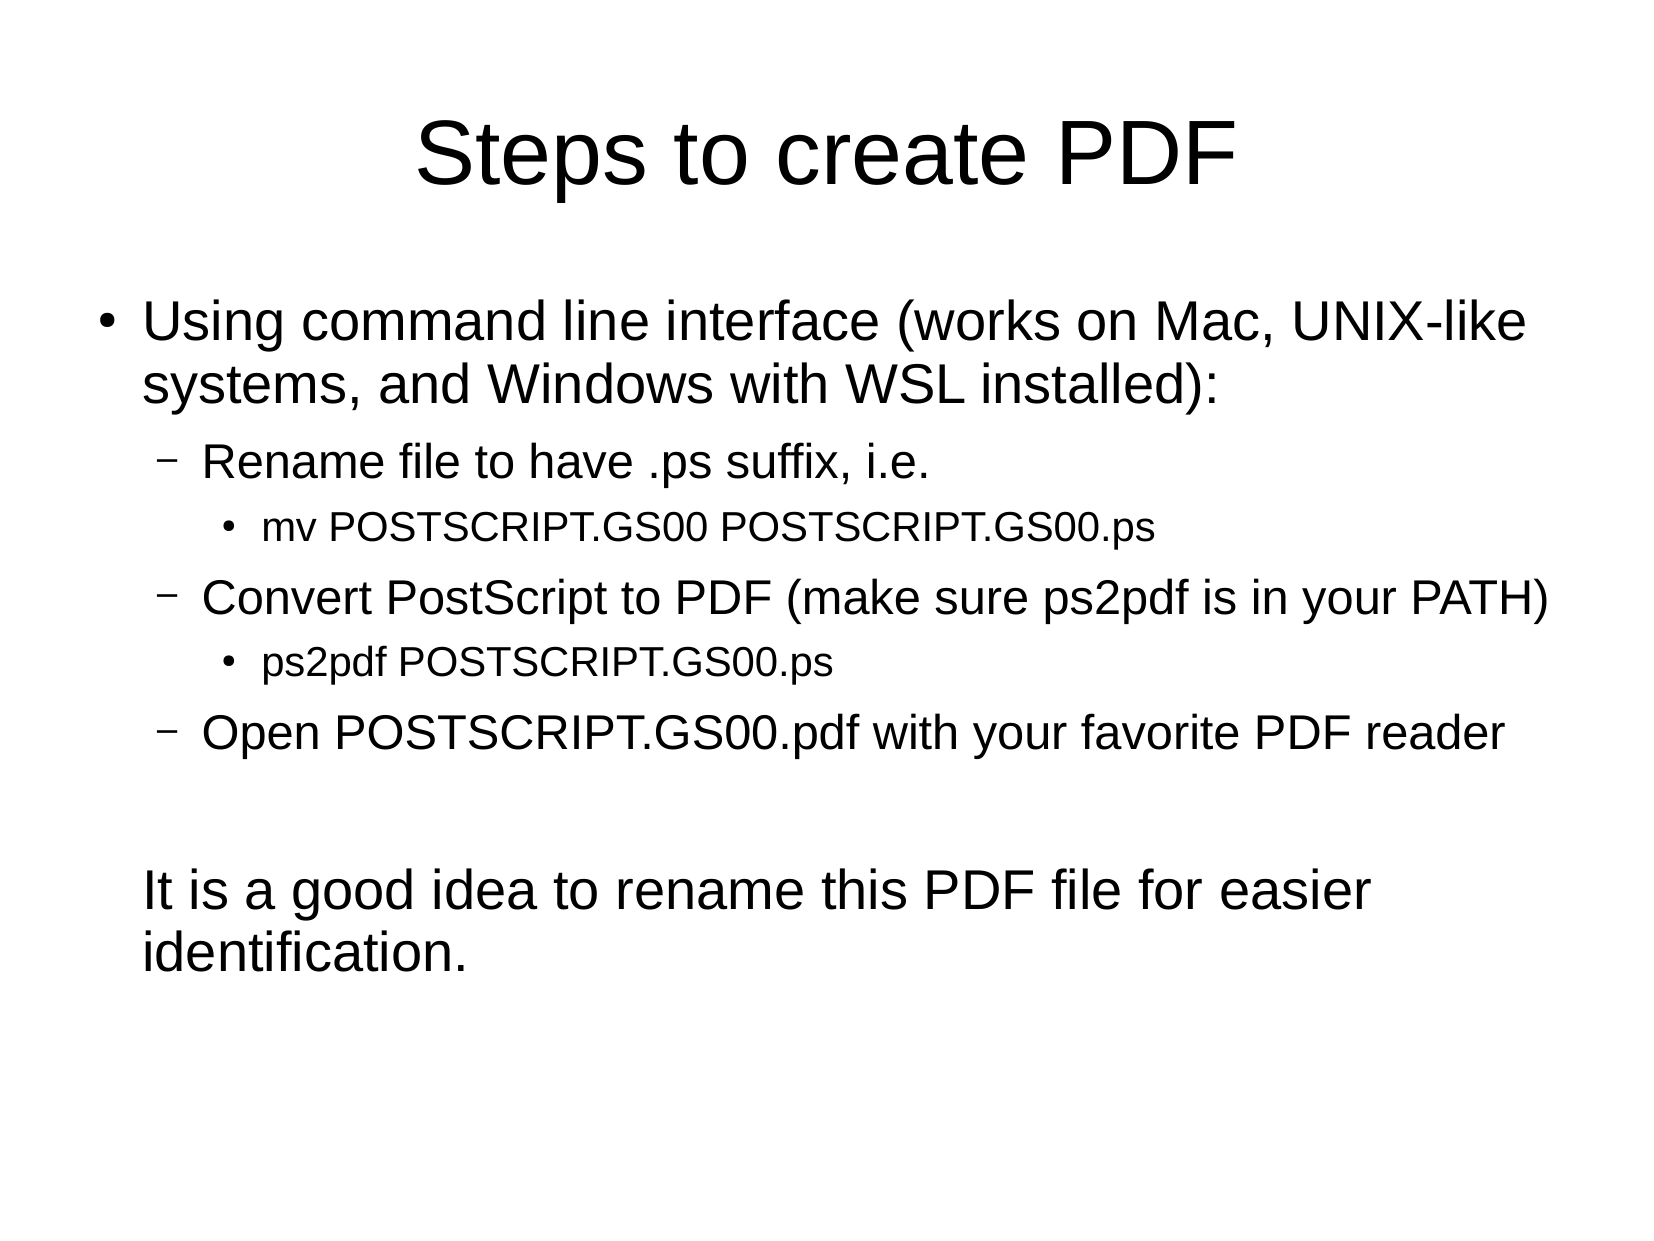

# Steps to create PDF
Using command line interface (works on Mac, UNIX-like systems, and Windows with WSL installed):
Rename file to have .ps suffix, i.e.
mv POSTSCRIPT.GS00 POSTSCRIPT.GS00.ps
Convert PostScript to PDF (make sure ps2pdf is in your PATH)
ps2pdf POSTSCRIPT.GS00.ps
Open POSTSCRIPT.GS00.pdf with your favorite PDF reader
It is a good idea to rename this PDF file for easier identification.